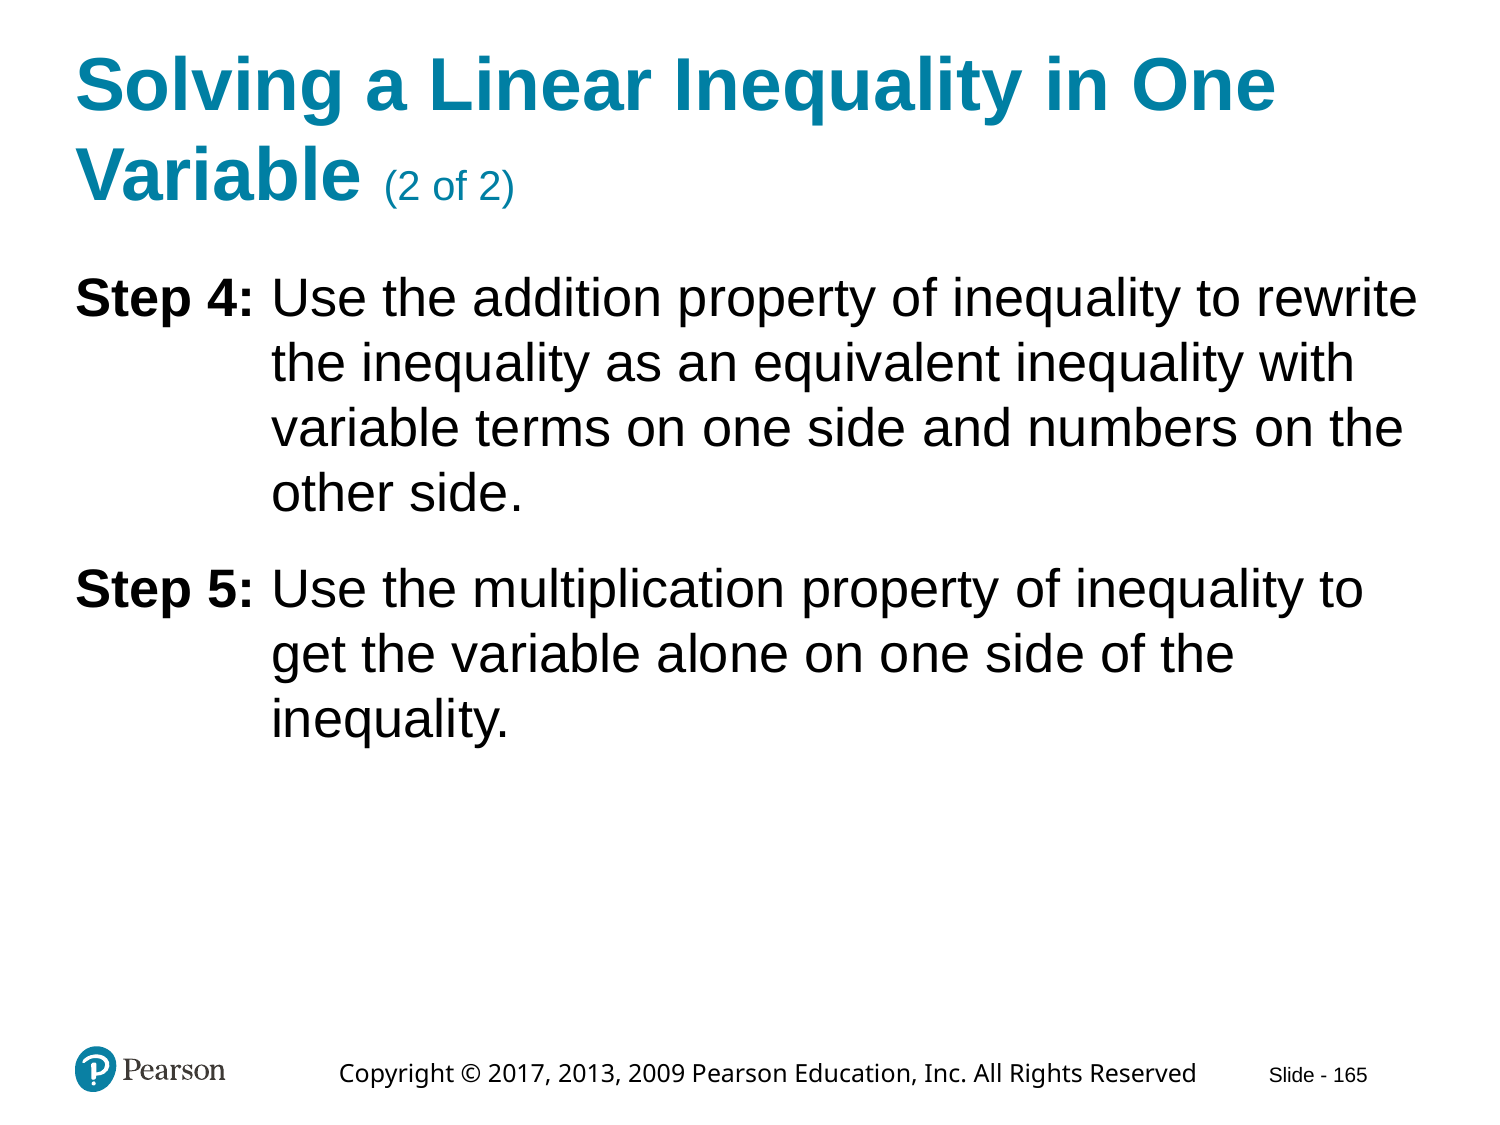

# Solving a Linear Inequality in One Variable (2 of 2)
Step 4: Use the addition property of inequality to rewrite the inequality as an equivalent inequality with variable terms on one side and numbers on the other side.
Step 5: Use the multiplication property of inequality to get the variable alone on one side of the inequality.